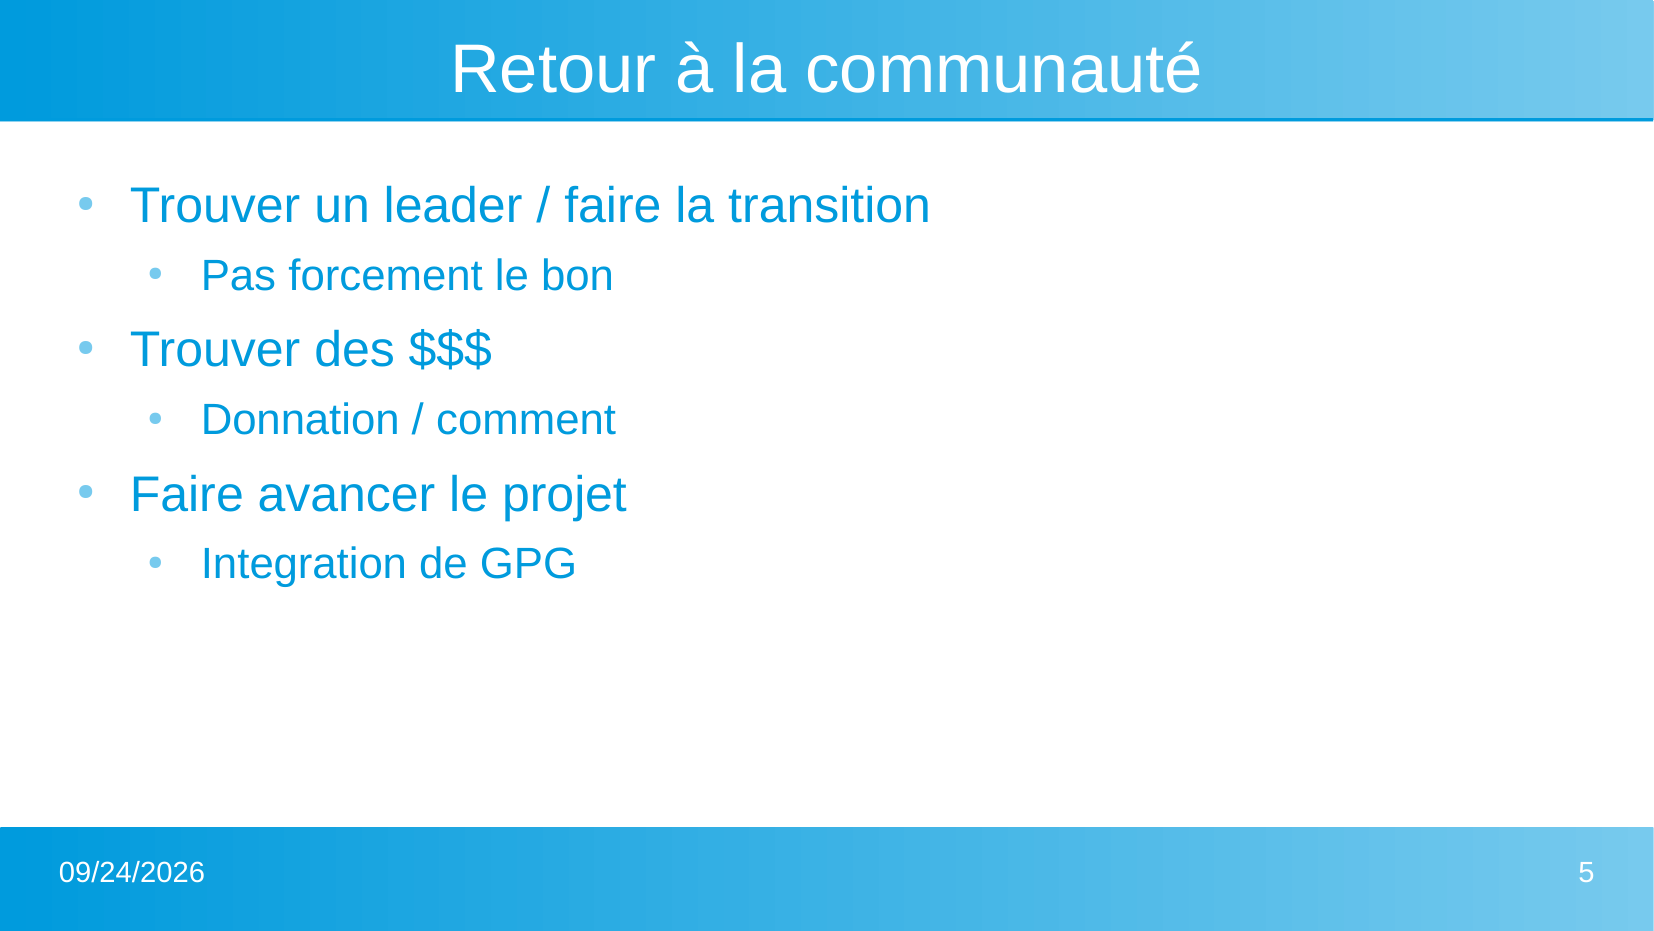

# Retour à la communauté
Trouver un leader / faire la transition
Pas forcement le bon
Trouver des $$$
Donnation / comment
Faire avancer le projet
Integration de GPG
5